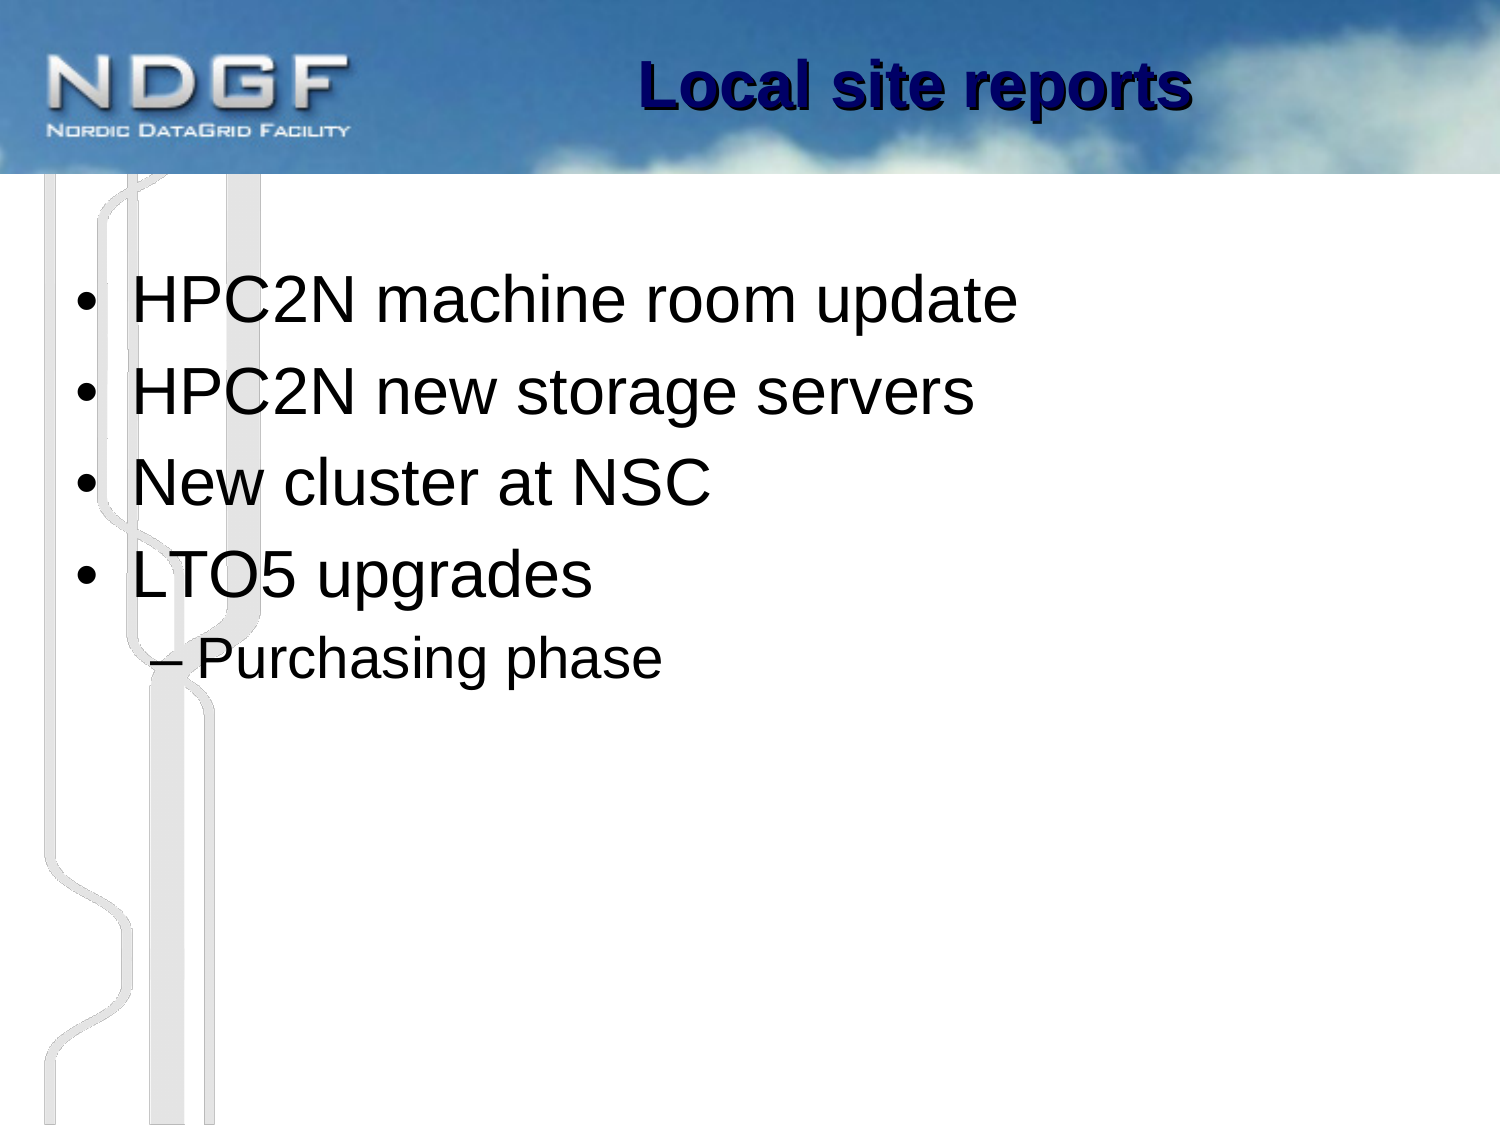

# Local site reports
HPC2N machine room update
HPC2N new storage servers
New cluster at NSC
LTO5 upgrades
Purchasing phase